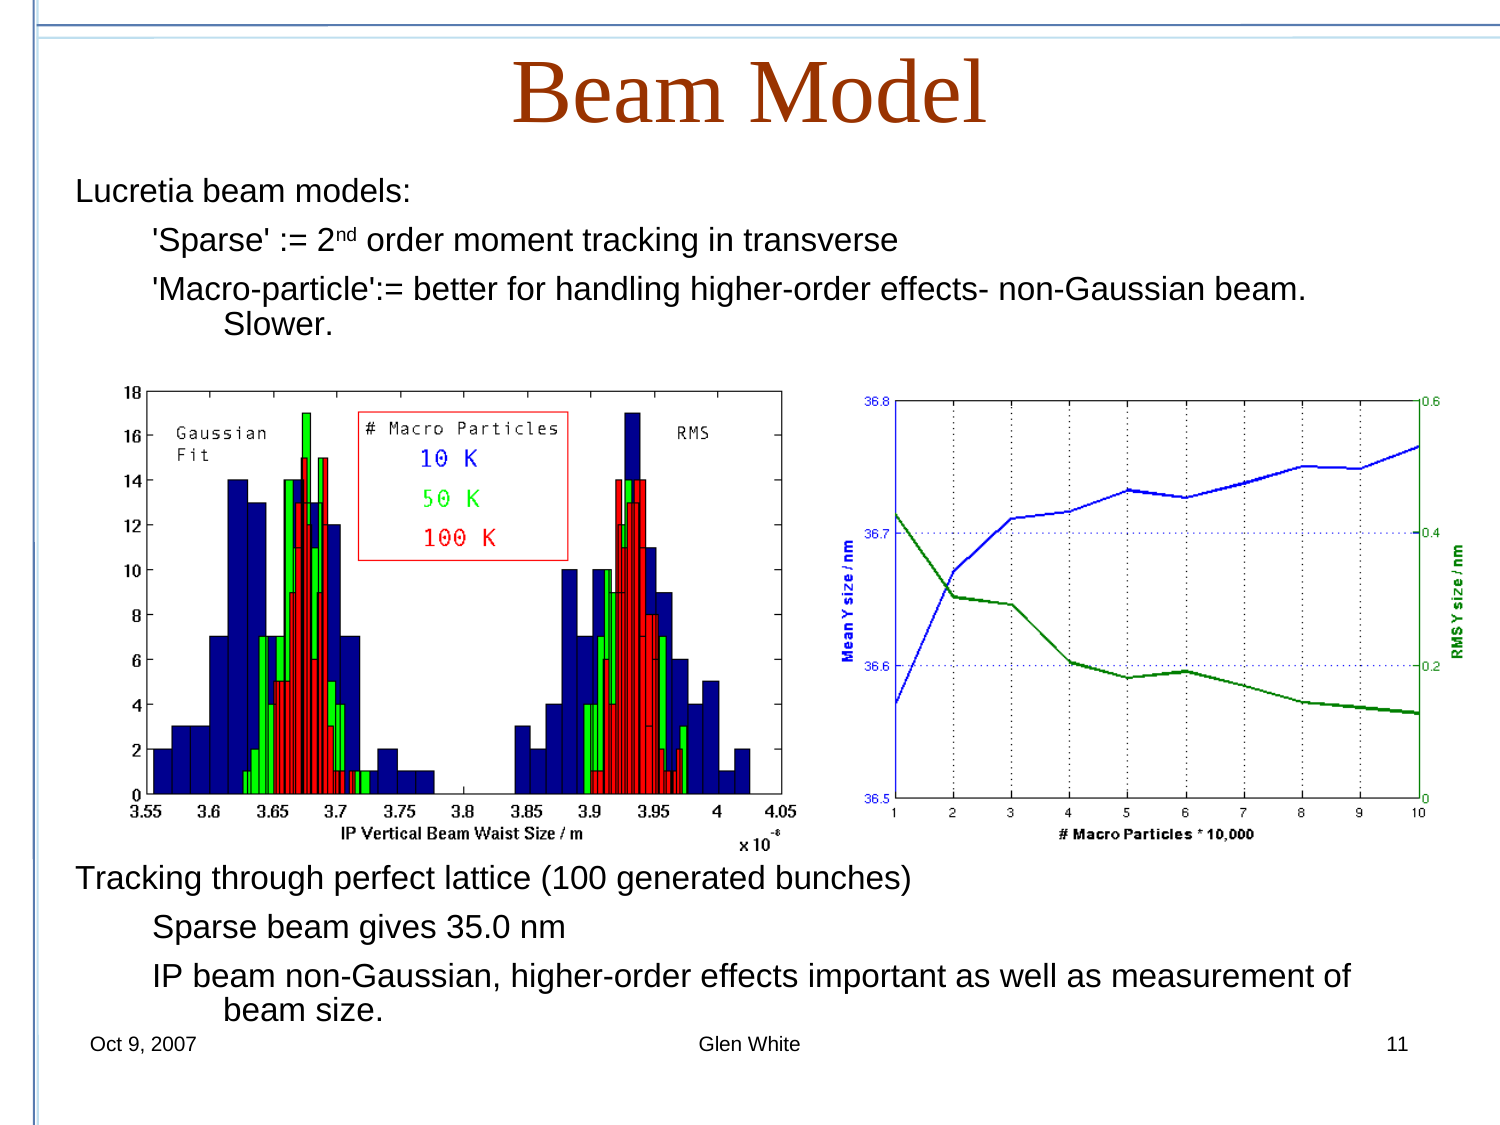

# Beam Model
Lucretia beam models:
'Sparse' := 2nd order moment tracking in transverse
'Macro-particle':= better for handling higher-order effects- non-Gaussian beam. Slower.
Tracking through perfect lattice (100 generated bunches)‏
Sparse beam gives 35.0 nm
IP beam non-Gaussian, higher-order effects important as well as measurement of beam size.
Glen White
11